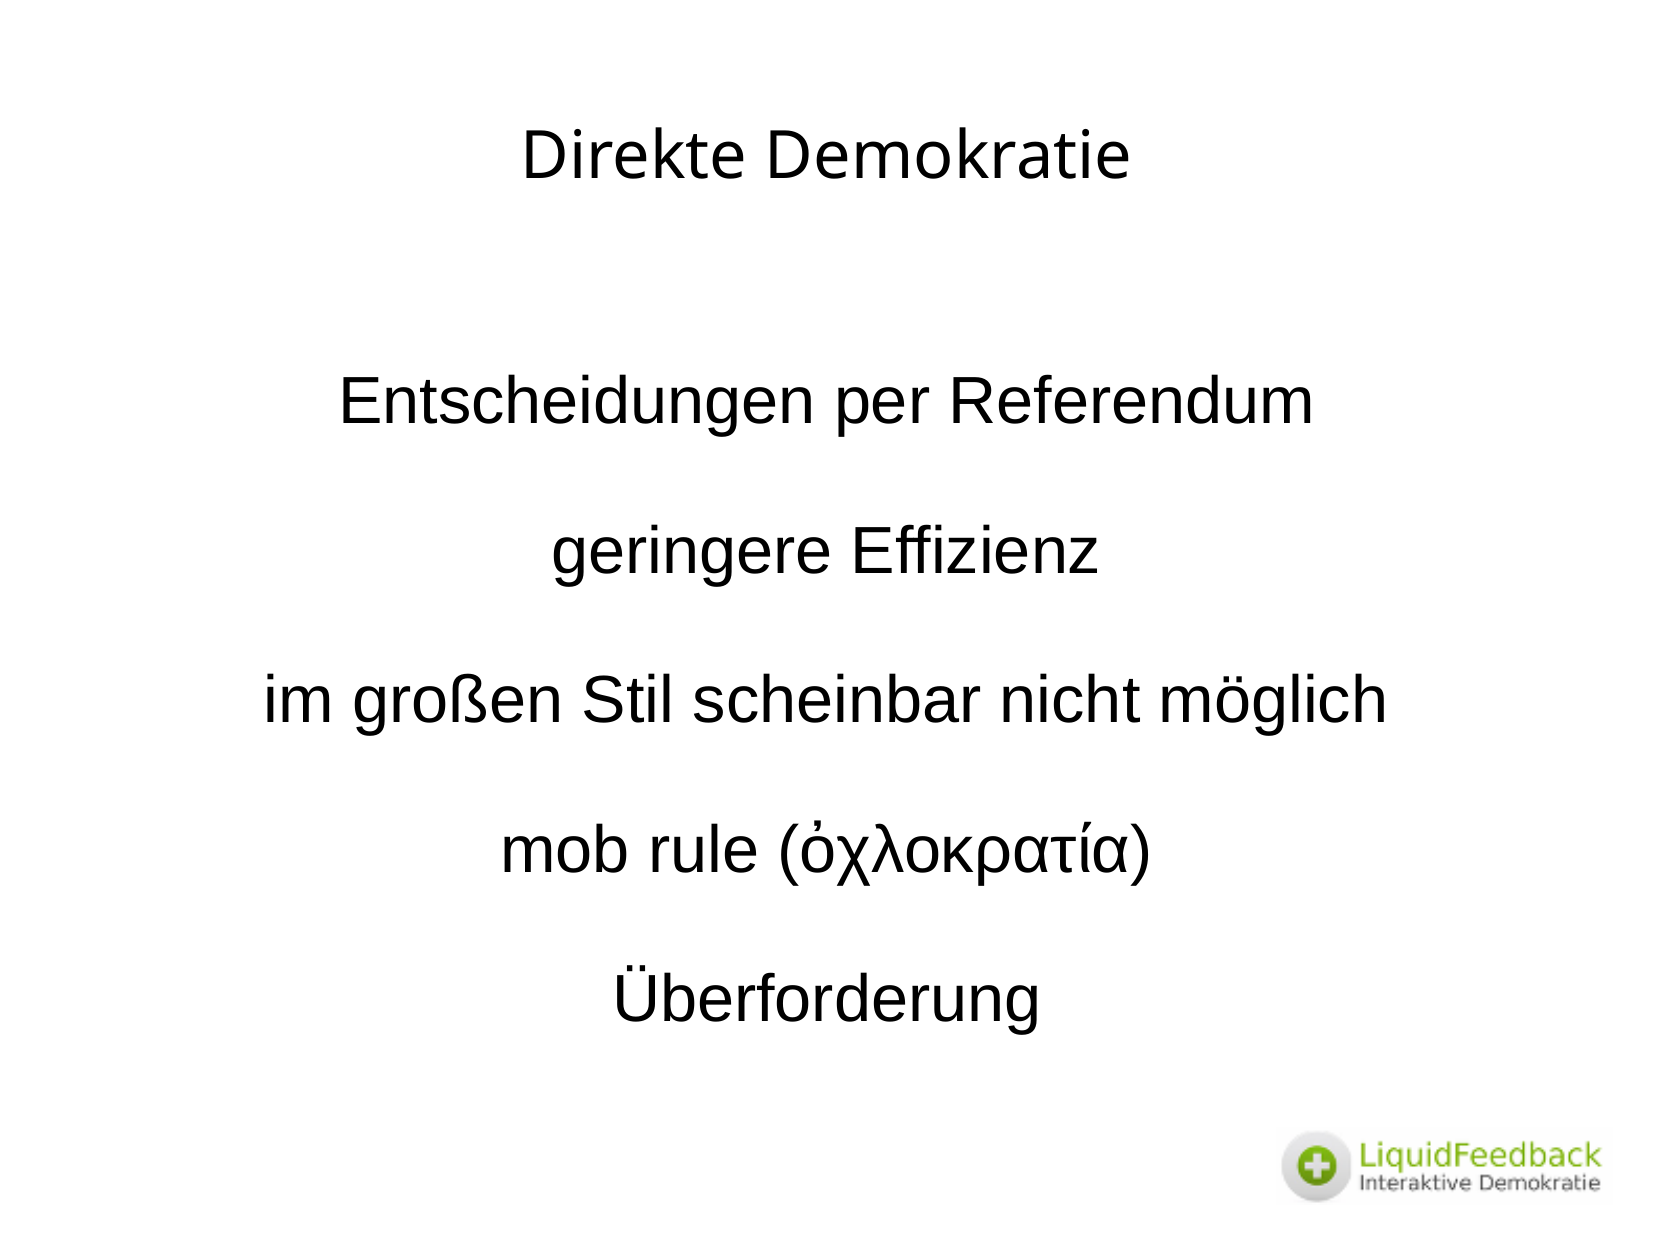

# Direkte Demokratie
Entscheidungen per Referendum
geringere Effizienz
im großen Stil scheinbar nicht möglich
mob rule (ὀχλοκρατία)
Überforderung